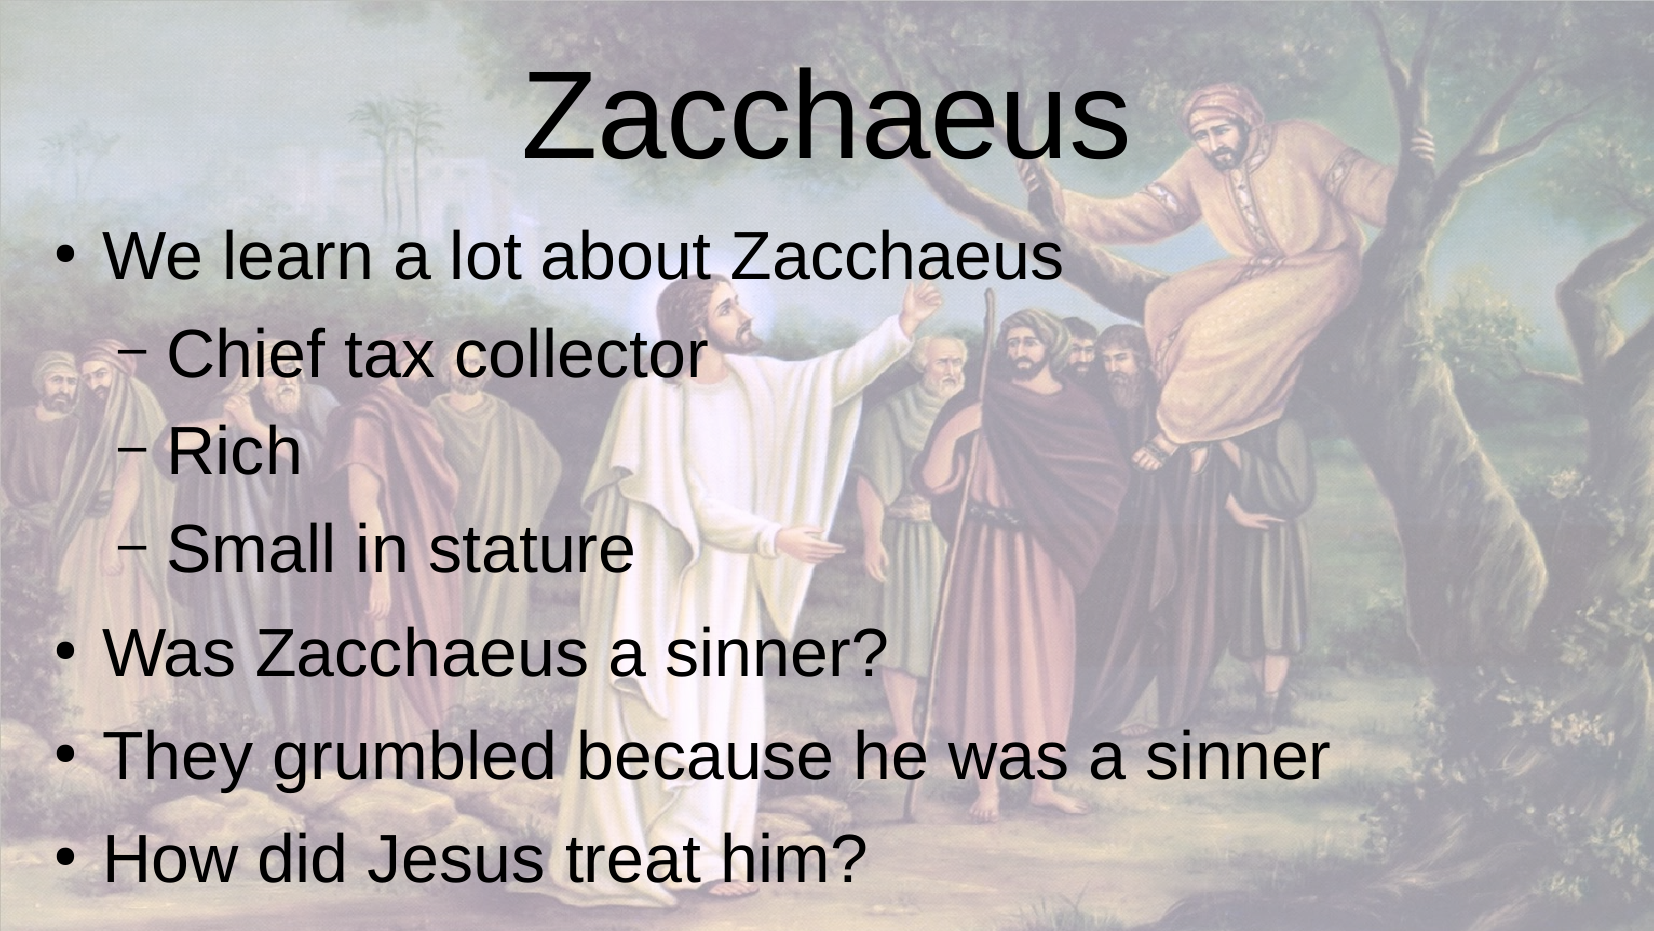

# Zacchaeus
We learn a lot about Zacchaeus
Chief tax collector
Rich
Small in stature
Was Zacchaeus a sinner?
They grumbled because he was a sinner
How did Jesus treat him?